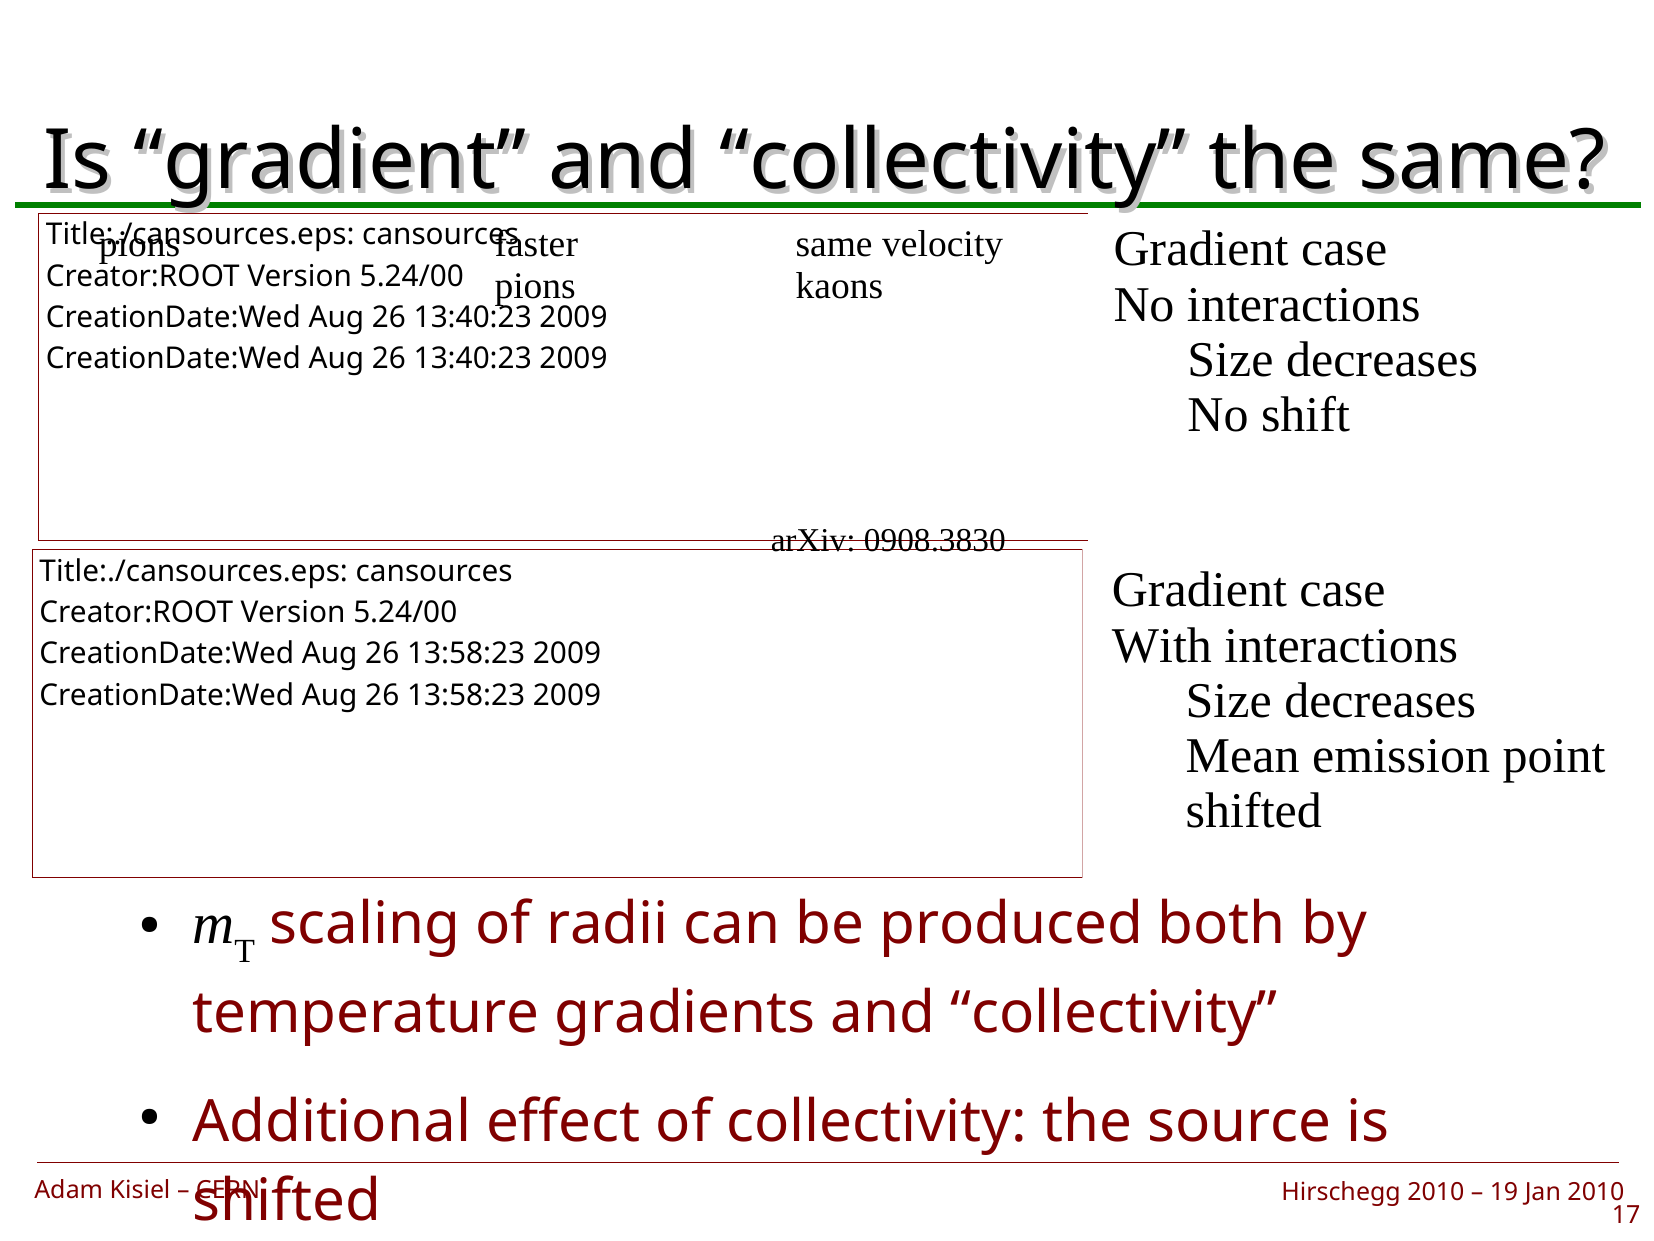

# Is “gradient” and “collectivity” the same?
Gradient case
No interactions
	Size decreases
 	No shift
pions
faster
pions
same velocity
kaons
arXiv: 0908.3830
Gradient case
With interactions
	Size decreases
	Mean emission point
	shifted
mT scaling of radii can be produced both by temperature gradients and “collectivity”
Additional effect of collectivity: the source is shifted